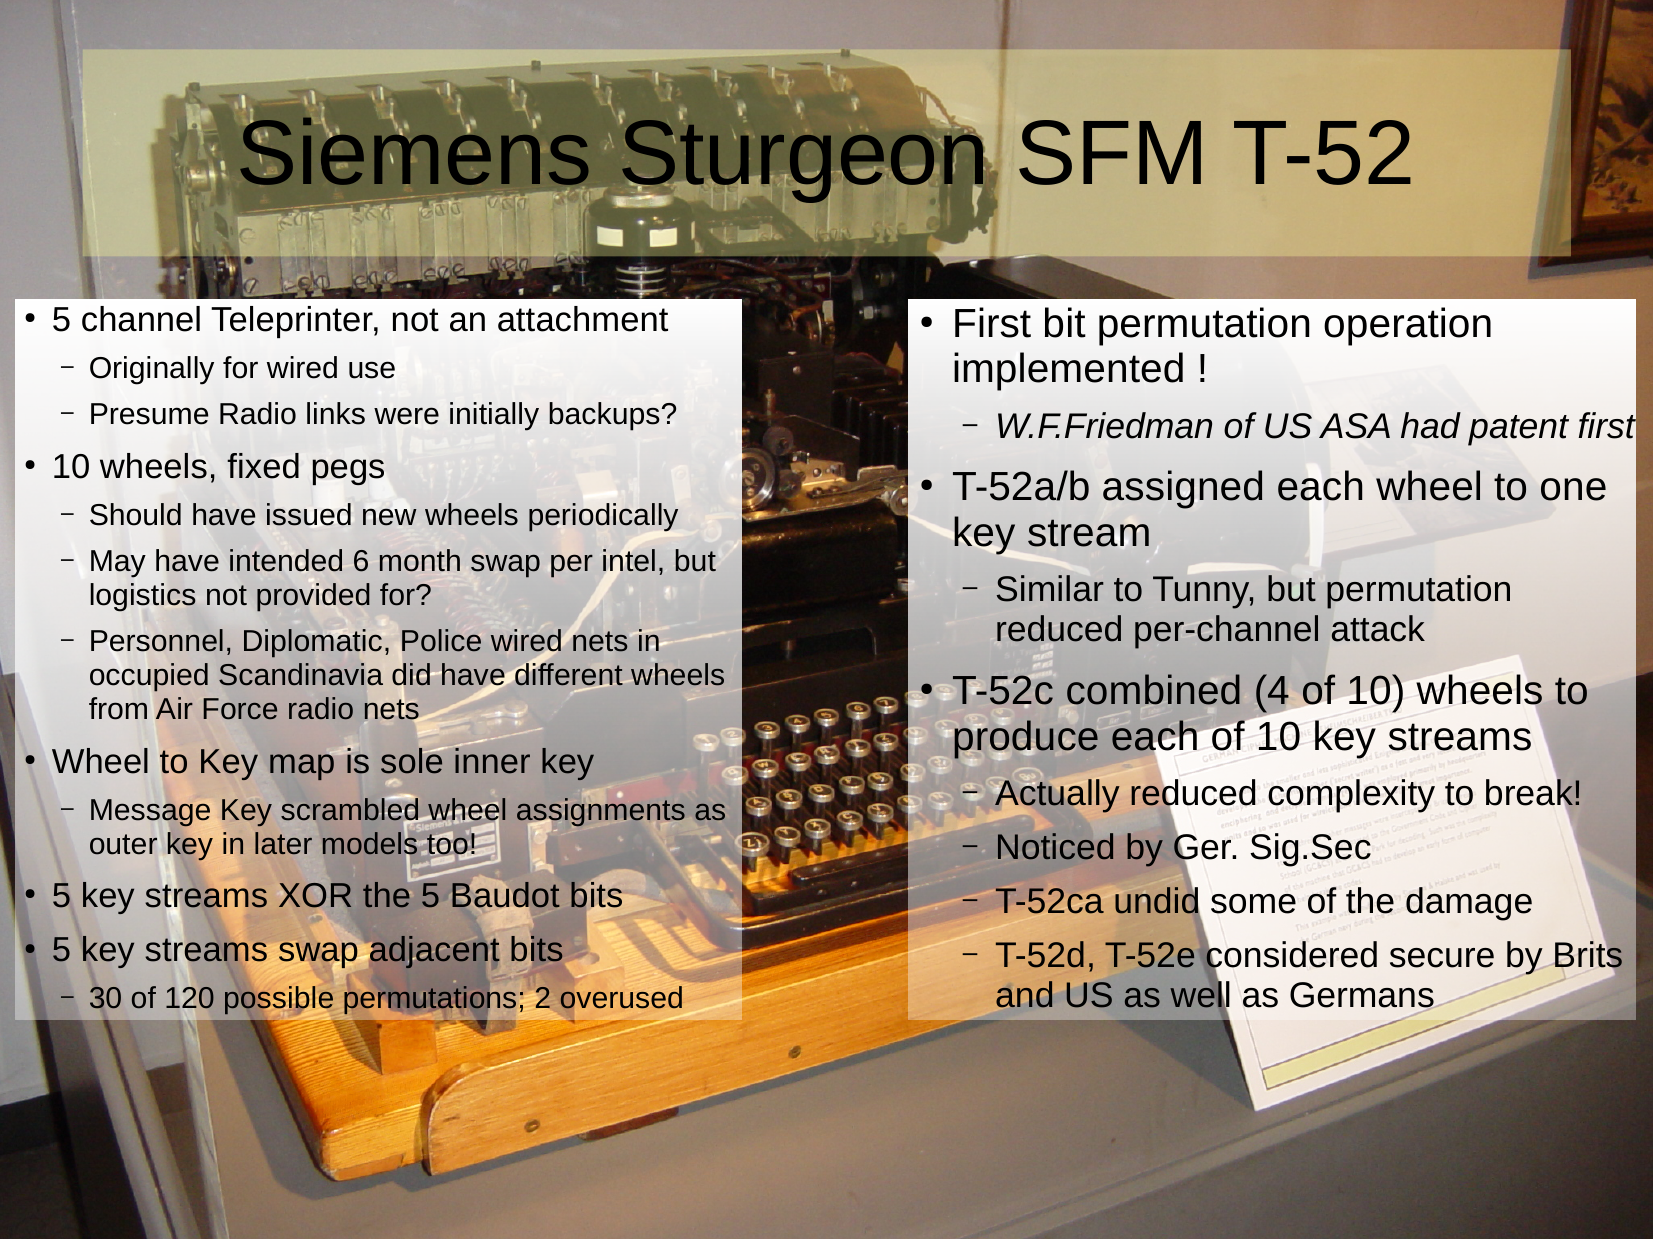

# Siemens Sturgeon SFM T-52
5 channel Teleprinter, not an attachment
Originally for wired use
Presume Radio links were initially backups?
10 wheels, fixed pegs
Should have issued new wheels periodically
May have intended 6 month swap per intel, but logistics not provided for?
Personnel, Diplomatic, Police wired nets in occupied Scandinavia did have different wheels from Air Force radio nets
Wheel to Key map is sole inner key
Message Key scrambled wheel assignments as outer key in later models too!
5 key streams XOR the 5 Baudot bits
5 key streams swap adjacent bits
30 of 120 possible permutations; 2 overused
First bit permutation operation implemented !
W.F.Friedman of US ASA had patent first
T-52a/b assigned each wheel to one key stream
Similar to Tunny, but permutation reduced per-channel attack
T-52c combined (4 of 10) wheels to produce each of 10 key streams
Actually reduced complexity to break!
Noticed by Ger. Sig.Sec
T-52ca undid some of the damage
T-52d, T-52e considered secure by Brits and US as well as Germans